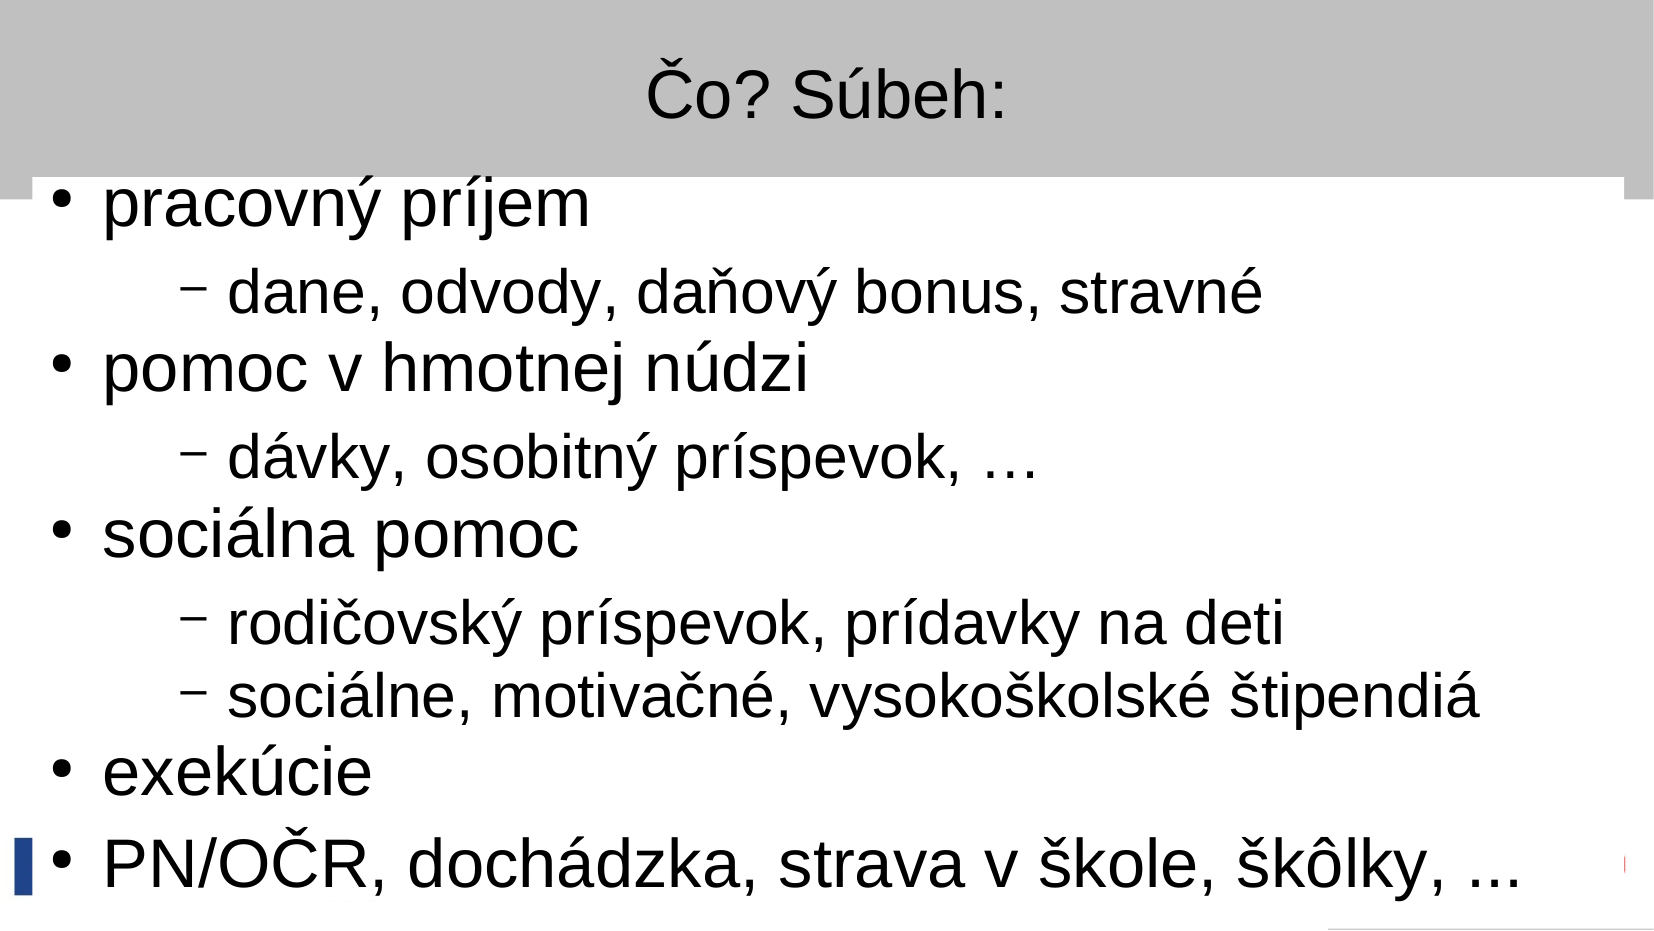

# Čo? Súbeh:
pracovný príjem
dane, odvody, daňový bonus, stravné
pomoc v hmotnej núdzi
dávky, osobitný príspevok, …
sociálna pomoc
rodičovský príspevok, prídavky na deti
sociálne, motivačné, vysokoškolské štipendiá
exekúcie
PN/OČR, dochádzka, strava v škole, škôlky, ...